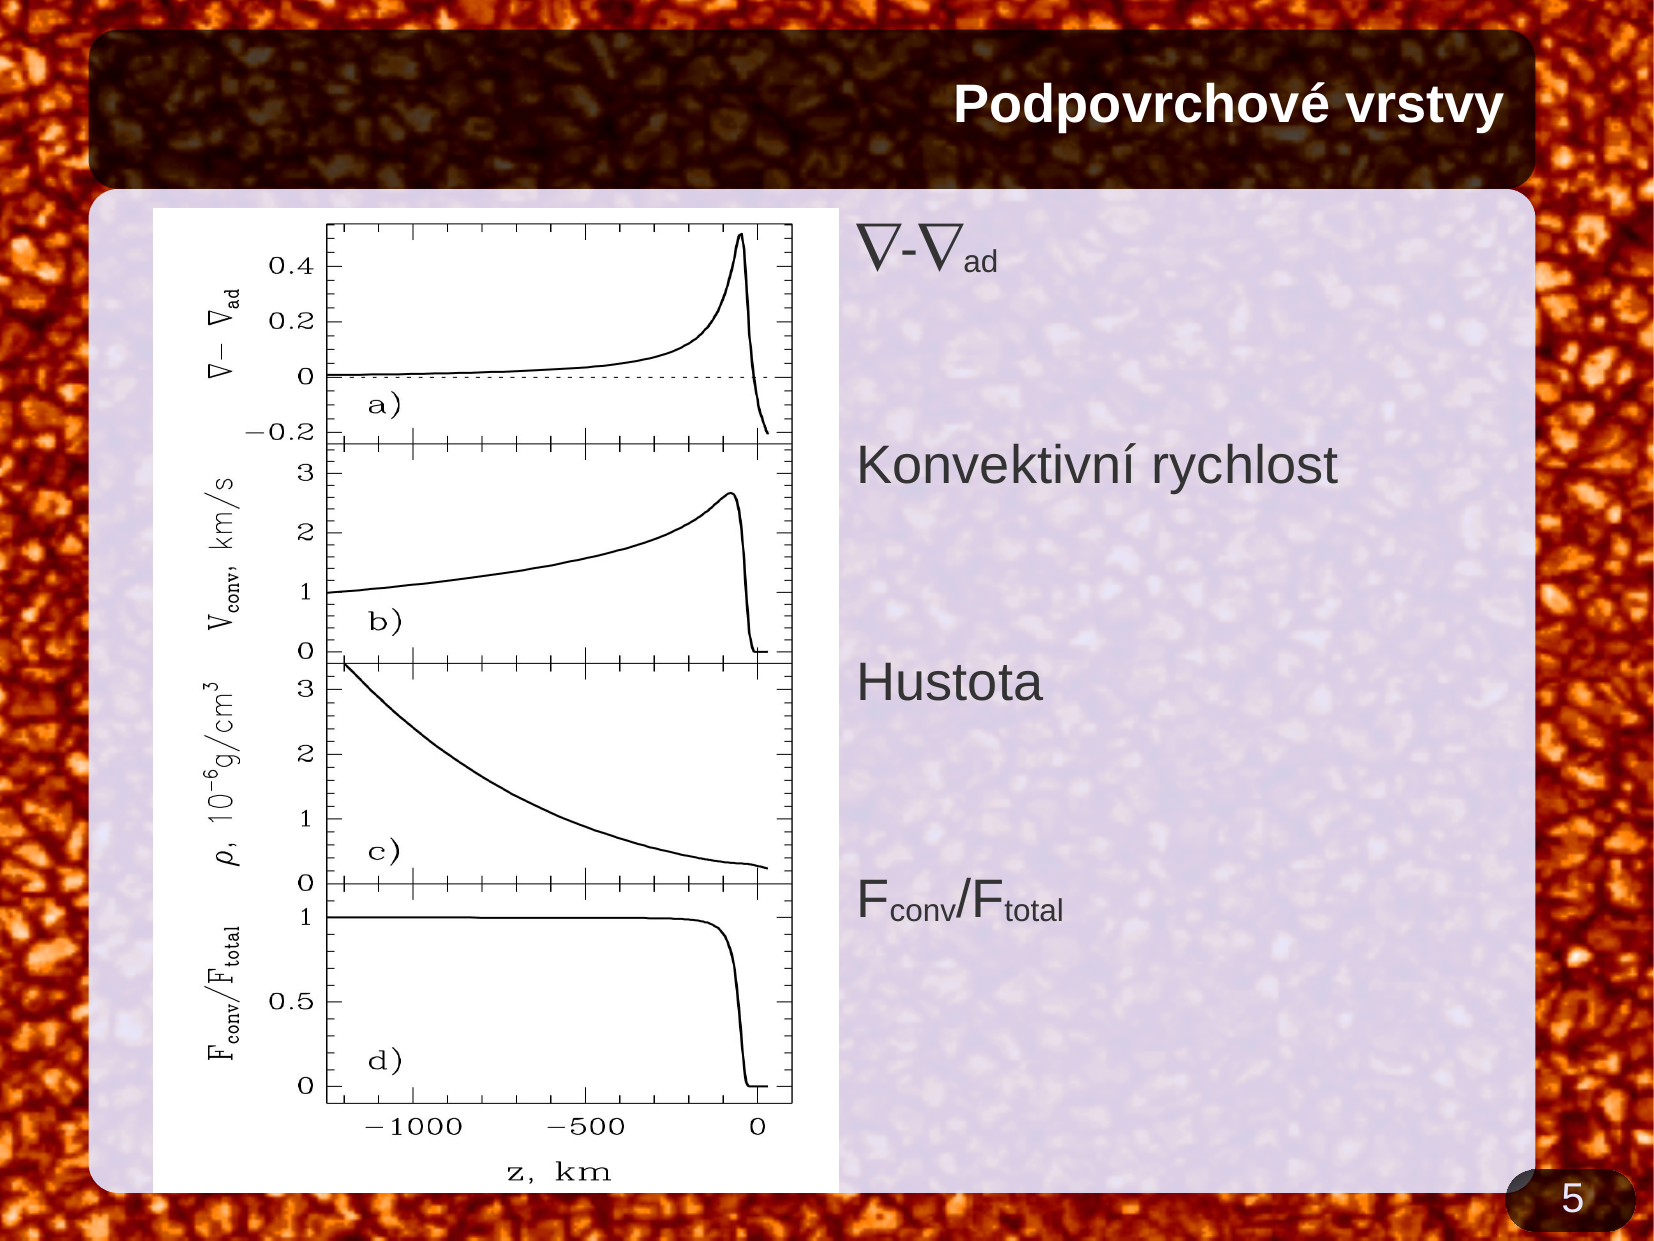

# Podpovrchové vrstvy
-ad
Konvektivní rychlost
Hustota
Fconv/Ftotal